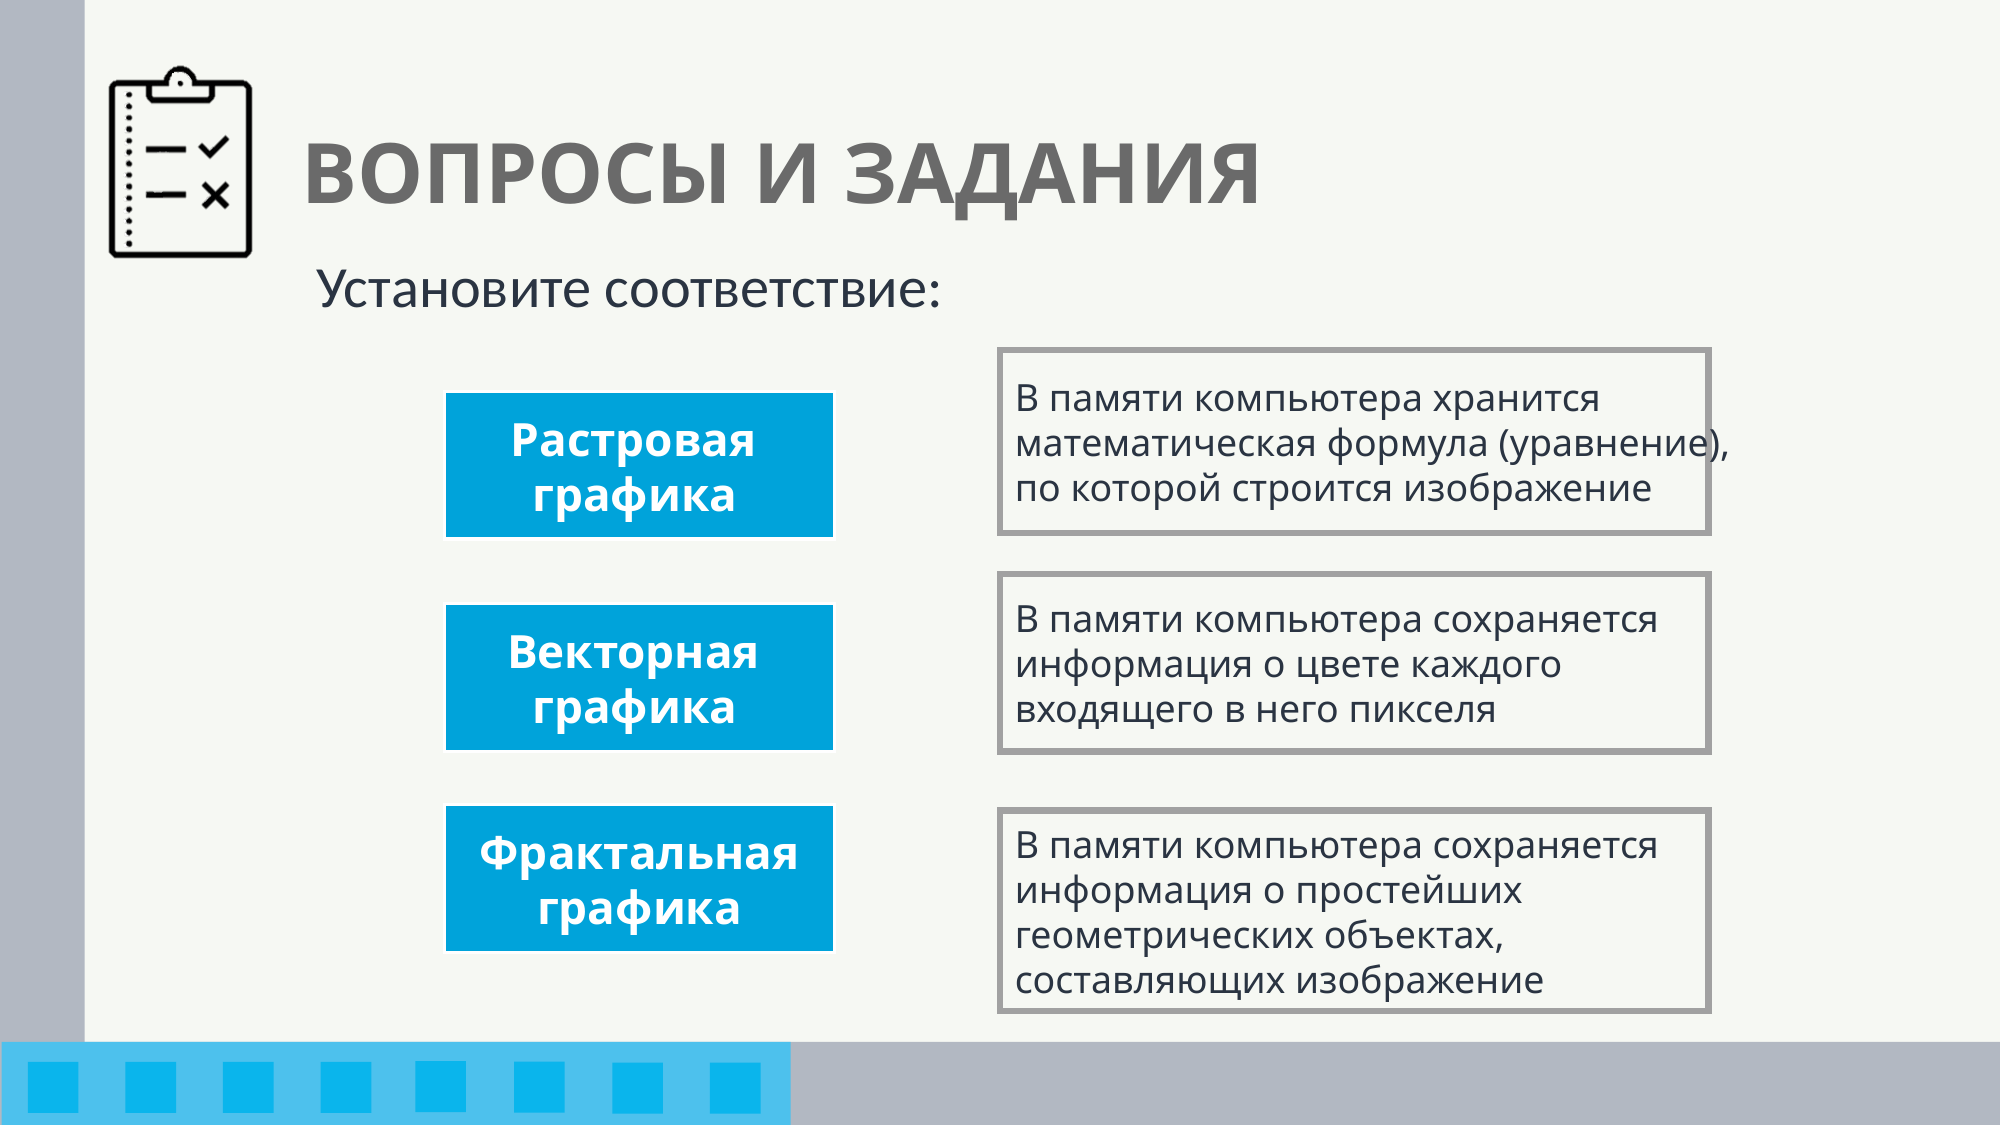

# ВОПРОСЫ И ЗАДАНИЯ
Установите соответствие:
В памяти компьютера хранится
математическая формула (уравнение),
по которой строится изображение
Растровая
графика
В памяти компьютера сохраняется
информация о цвете каждого
входящего в него пикселя
Векторная
графика
Фрактальная
графика
В памяти компьютера сохраняется
информация о простейших
геометрических объектах,
составляющих изображение